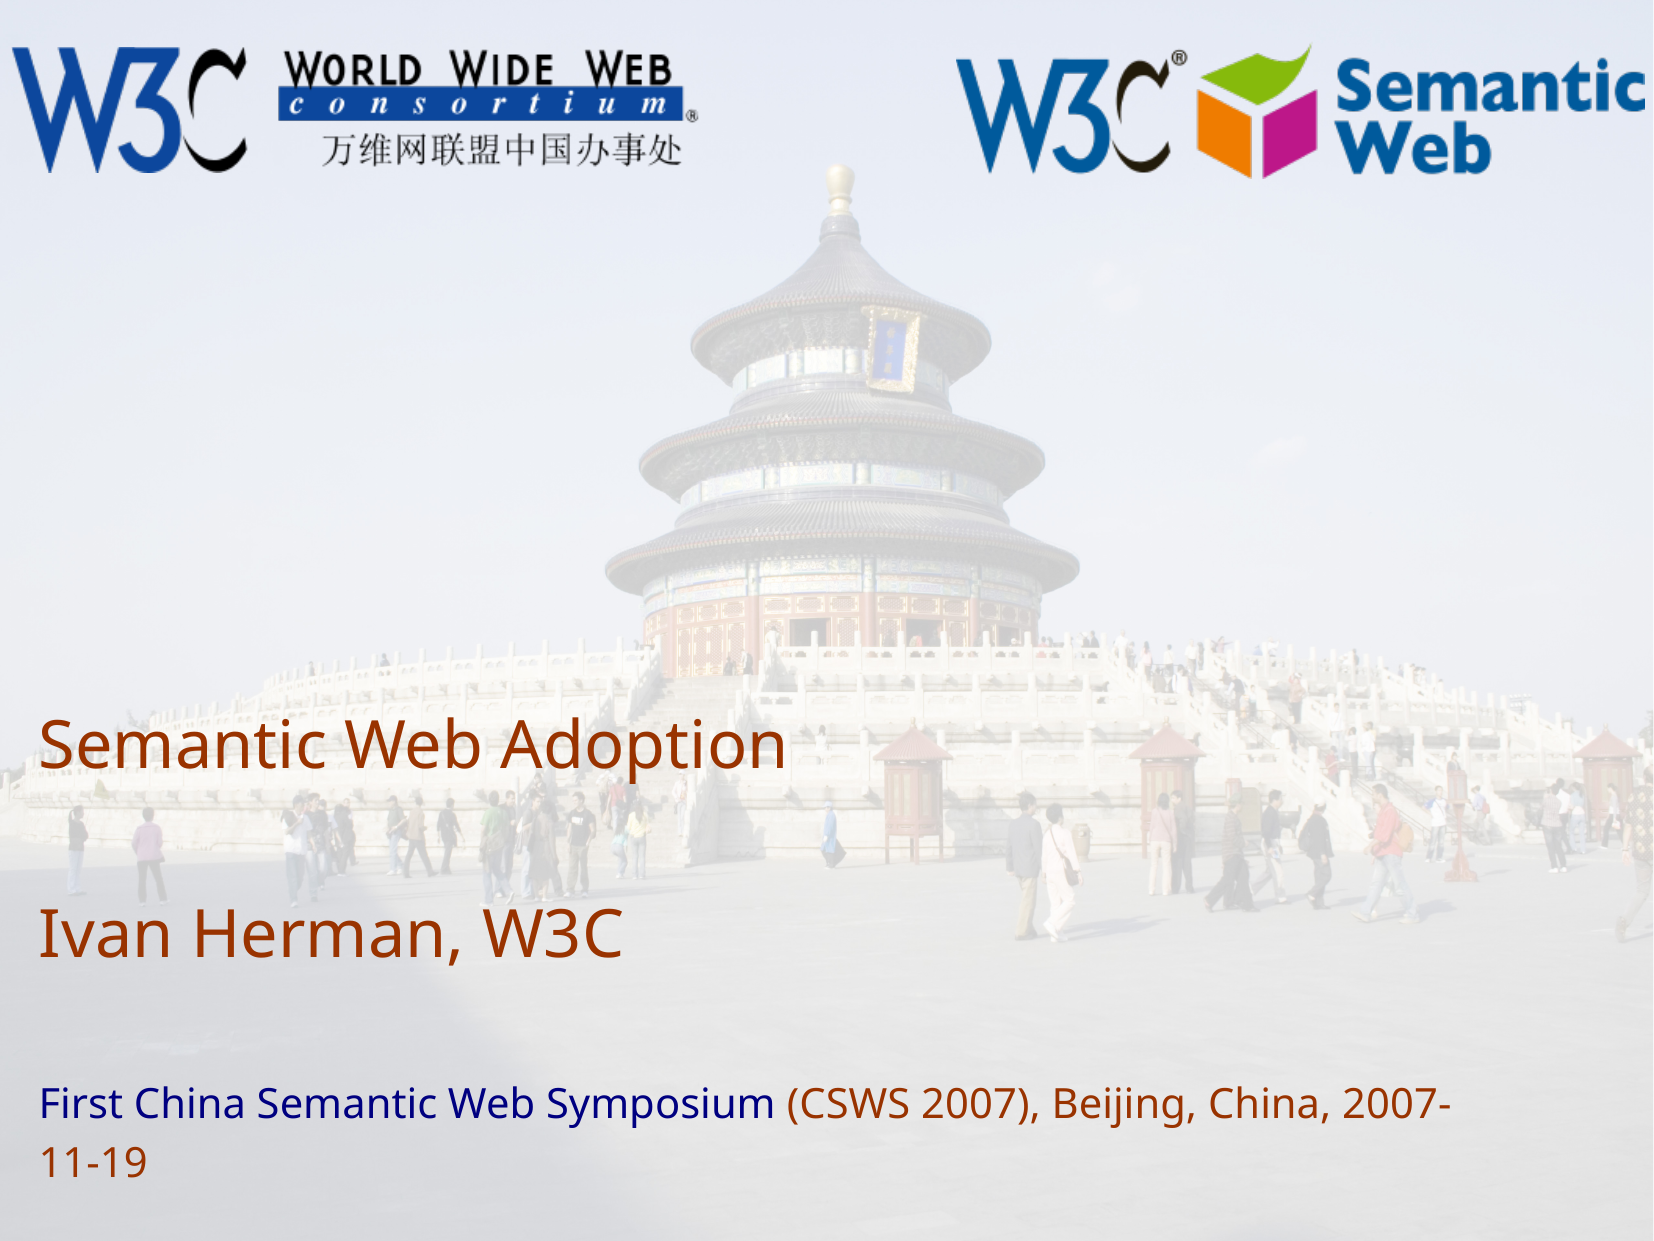

# Semantic Web Adoption Ivan Herman, W3C First China Semantic Web Symposium (CSWS 2007), Beijing, China, 2007-11-19